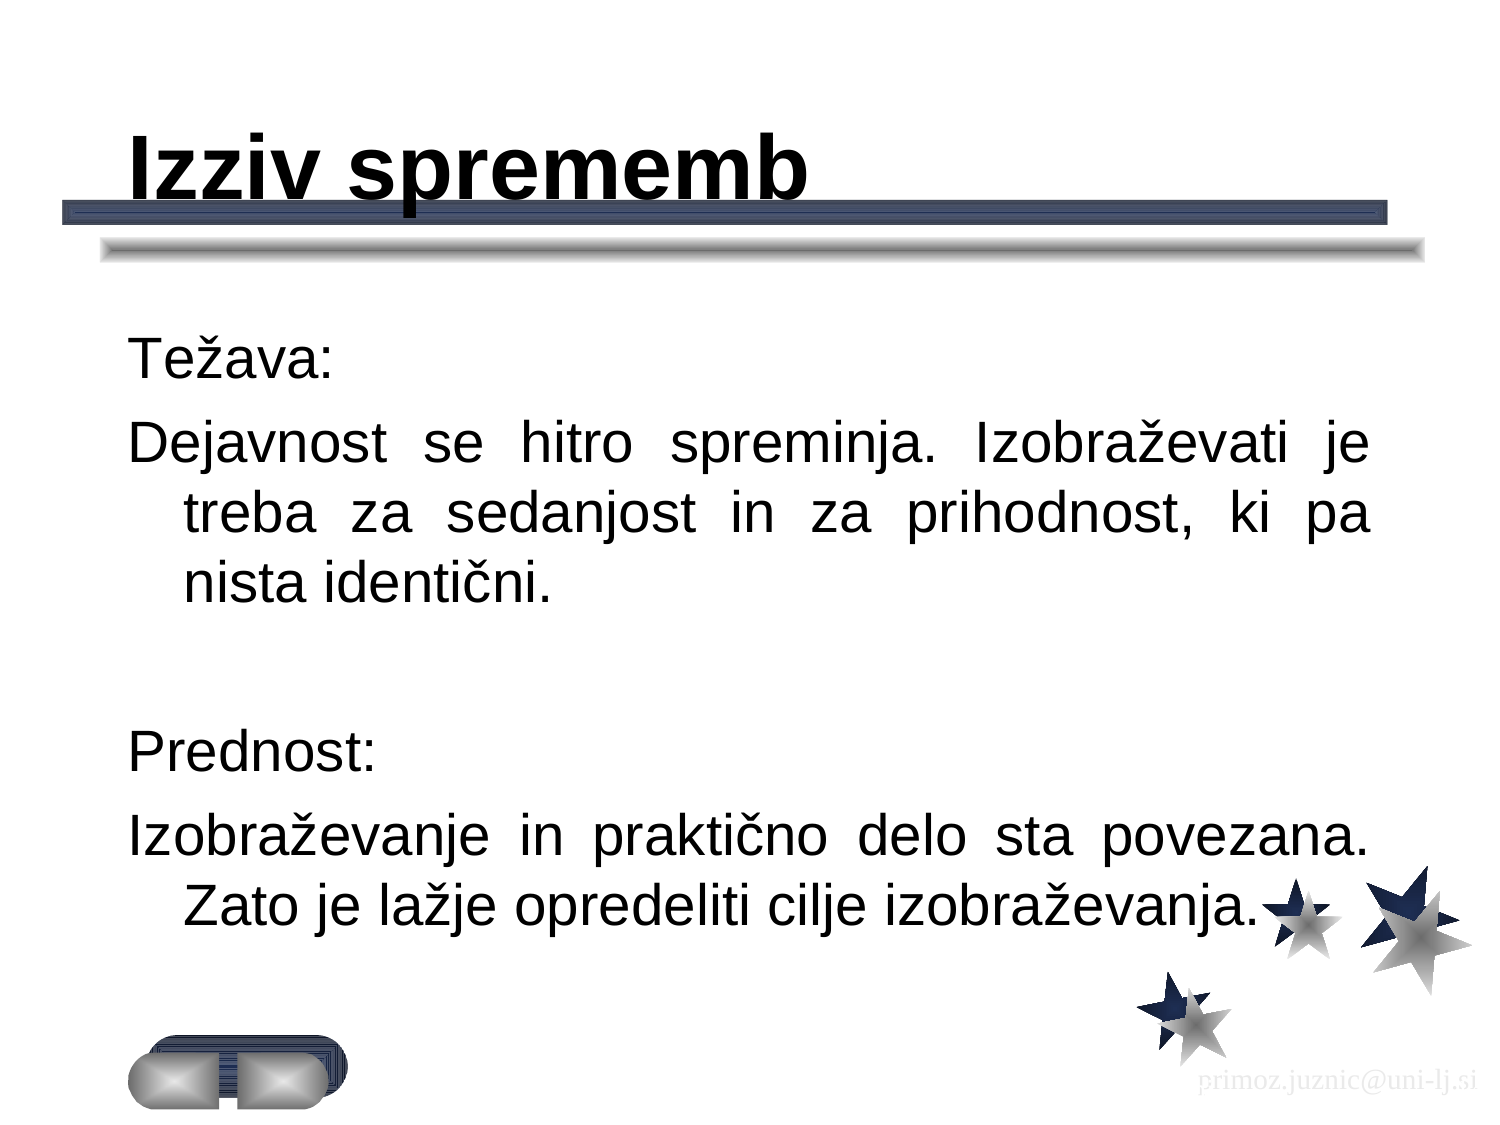

# Izziv sprememb
Težava:
Dejavnost se hitro spreminja. Izobraževati je treba za sedanjost in za prihodnost, ki pa nista identični.
Prednost:
Izobraževanje in praktično delo sta povezana. Zato je lažje opredeliti cilje izobraževanja.
Primoz Juznic, BINK, FF, Univerza v Ljubljani